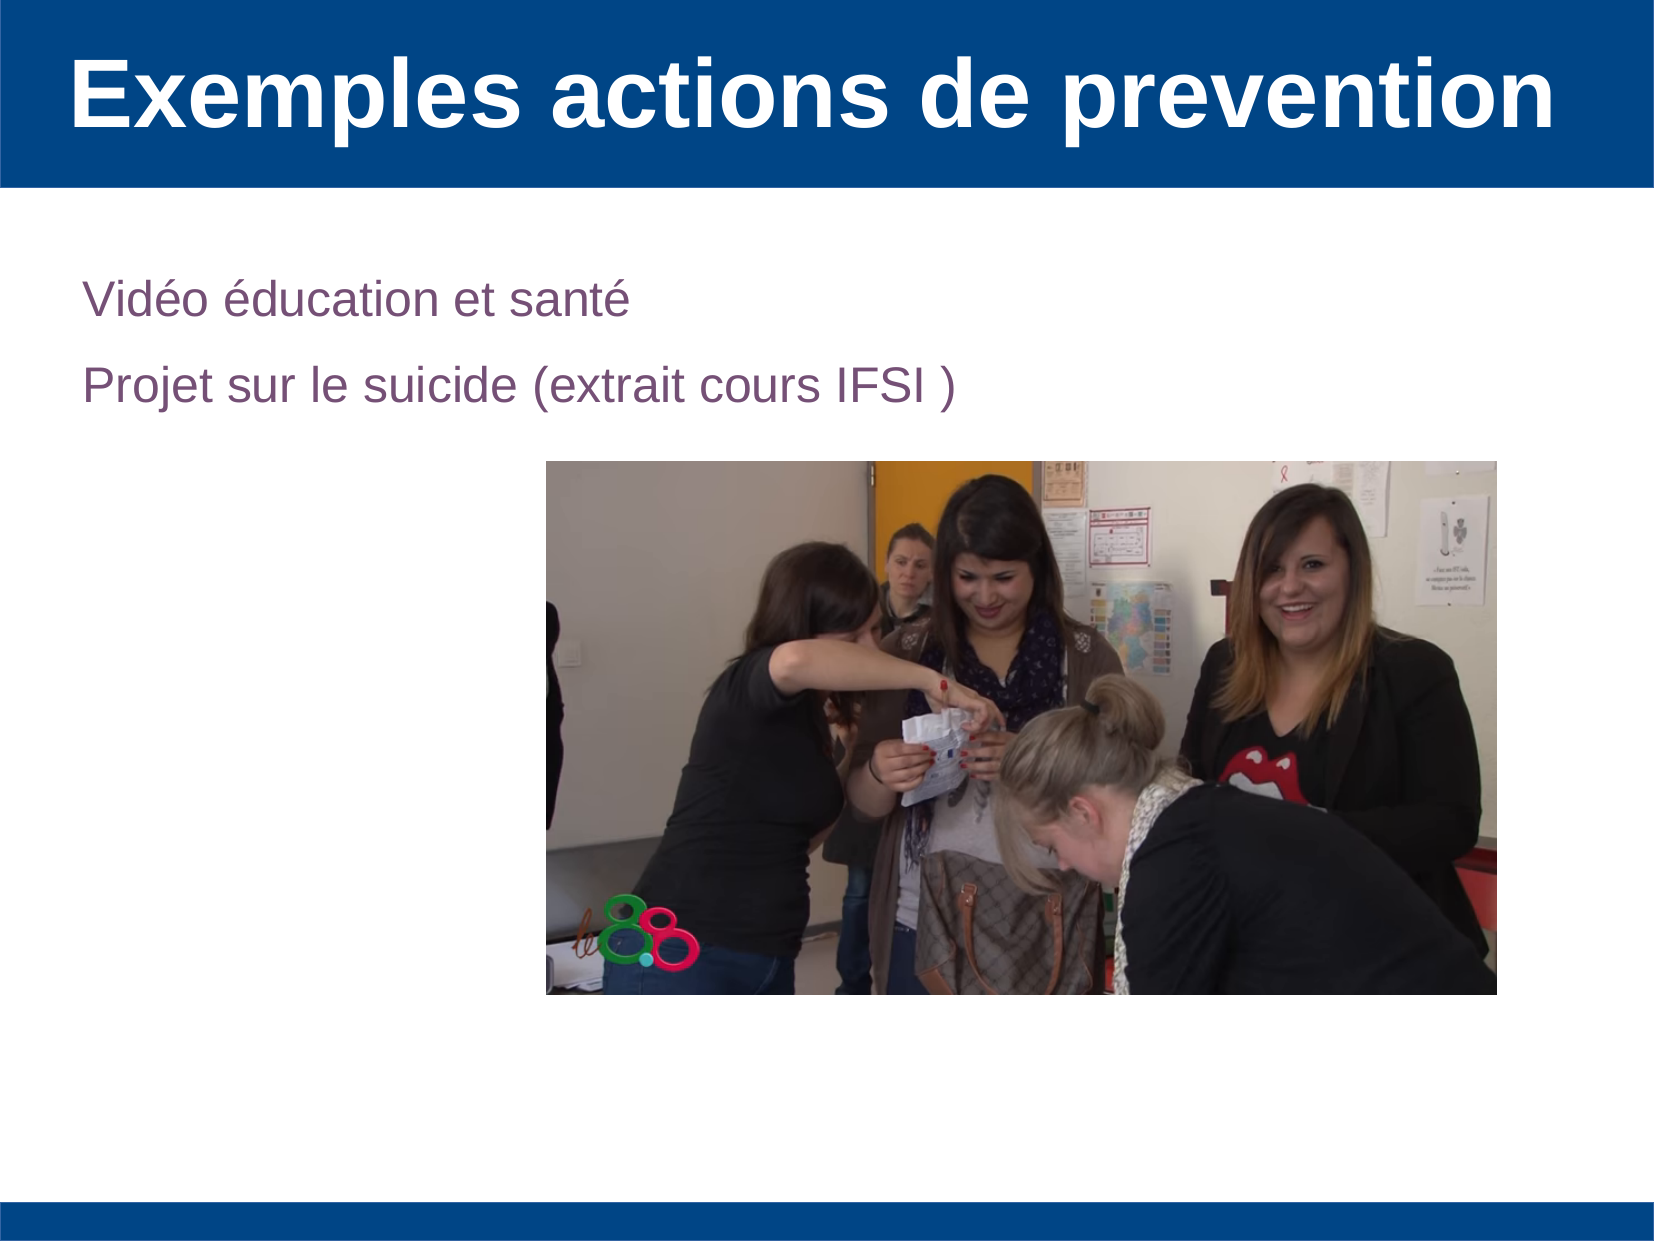

# Exemples actions de prevention
Vidéo éducation et santé
Projet sur le suicide (extrait cours IFSI )